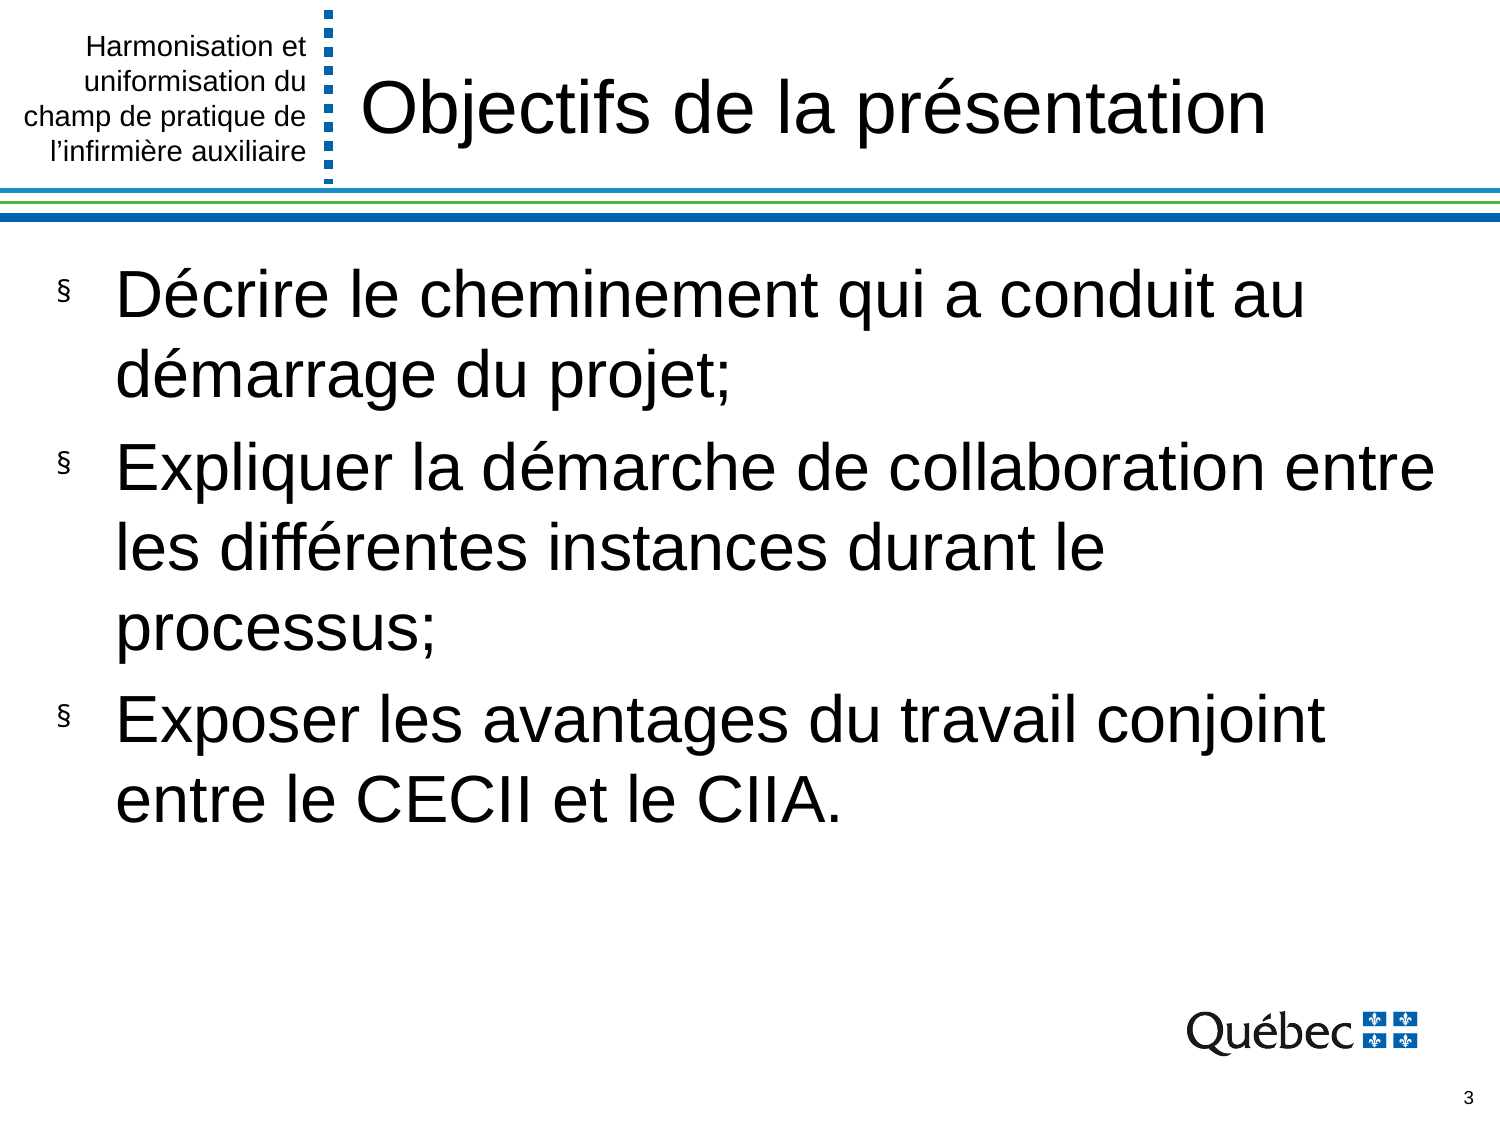

Harmonisation et uniformisation du champ de pratique de l’infirmière auxiliaire
Objectifs de la présentation
Décrire le cheminement qui a conduit au démarrage du projet;
Expliquer la démarche de collaboration entre les différentes instances durant le processus;
Exposer les avantages du travail conjoint entre le CECII et le CIIA.